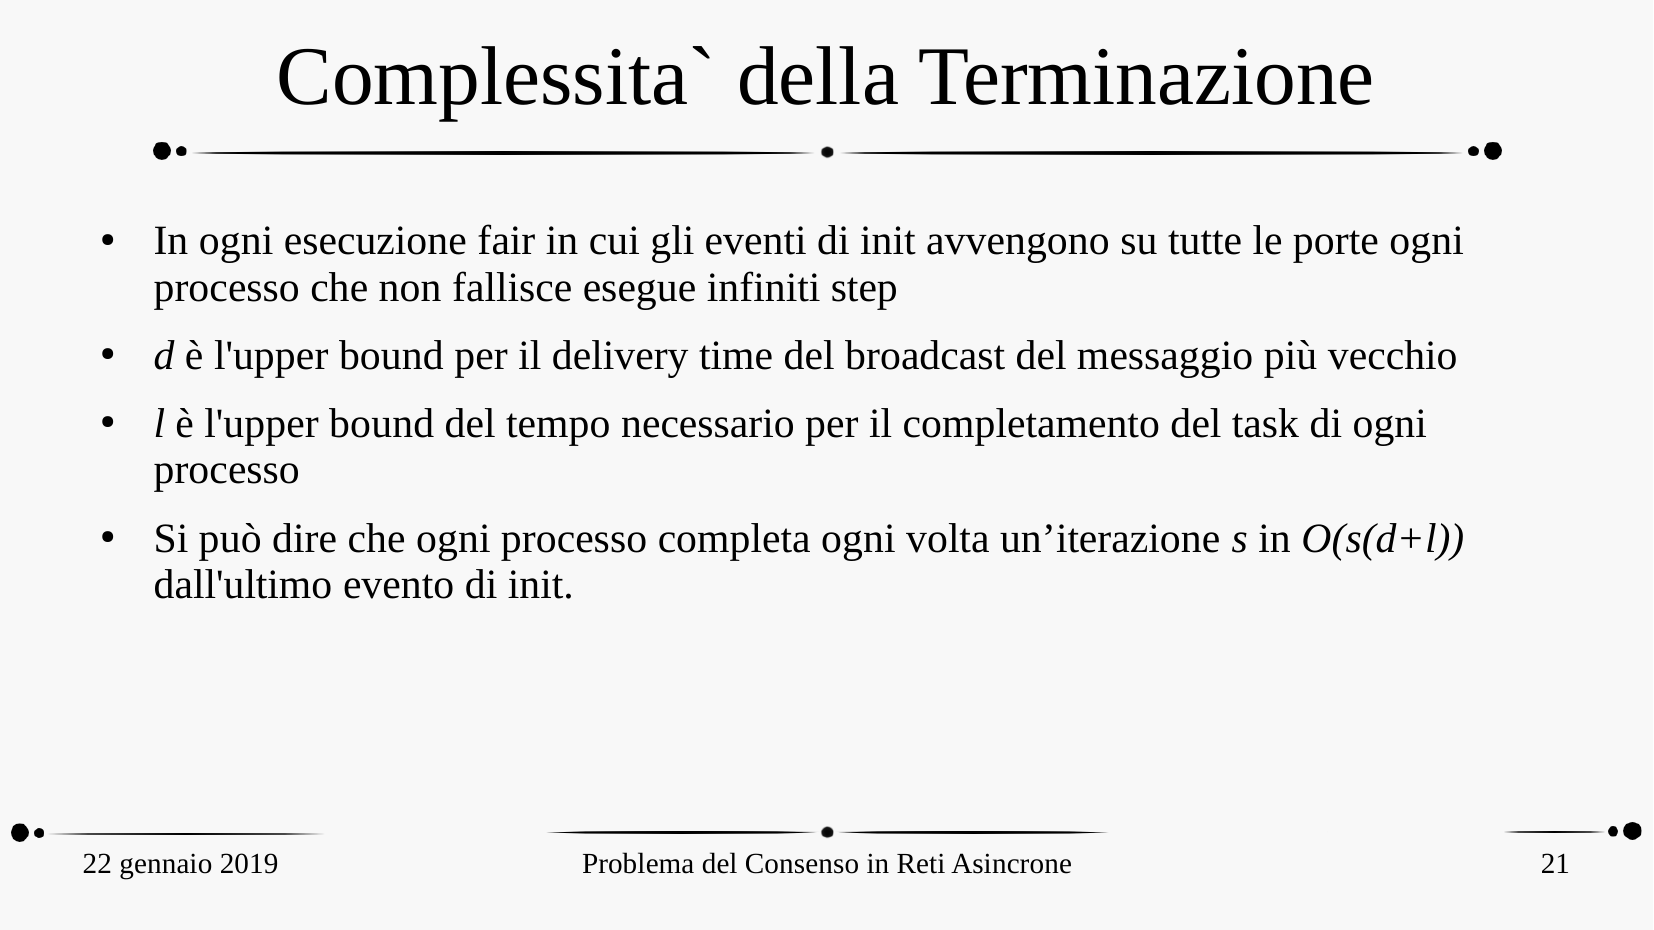

# Complessita` della Terminazione
In ogni esecuzione fair in cui gli eventi di init avvengono su tutte le porte ogni processo che non fallisce esegue infiniti step
d è l'upper bound per il delivery time del broadcast del messaggio più vecchio
l è l'upper bound del tempo necessario per il completamento del task di ogni processo
Si può dire che ogni processo completa ogni volta un’iterazione s in O(s(d+l)) dall'ultimo evento di init.
22 gennaio 2019
Problema del Consenso in Reti Asincrone
21